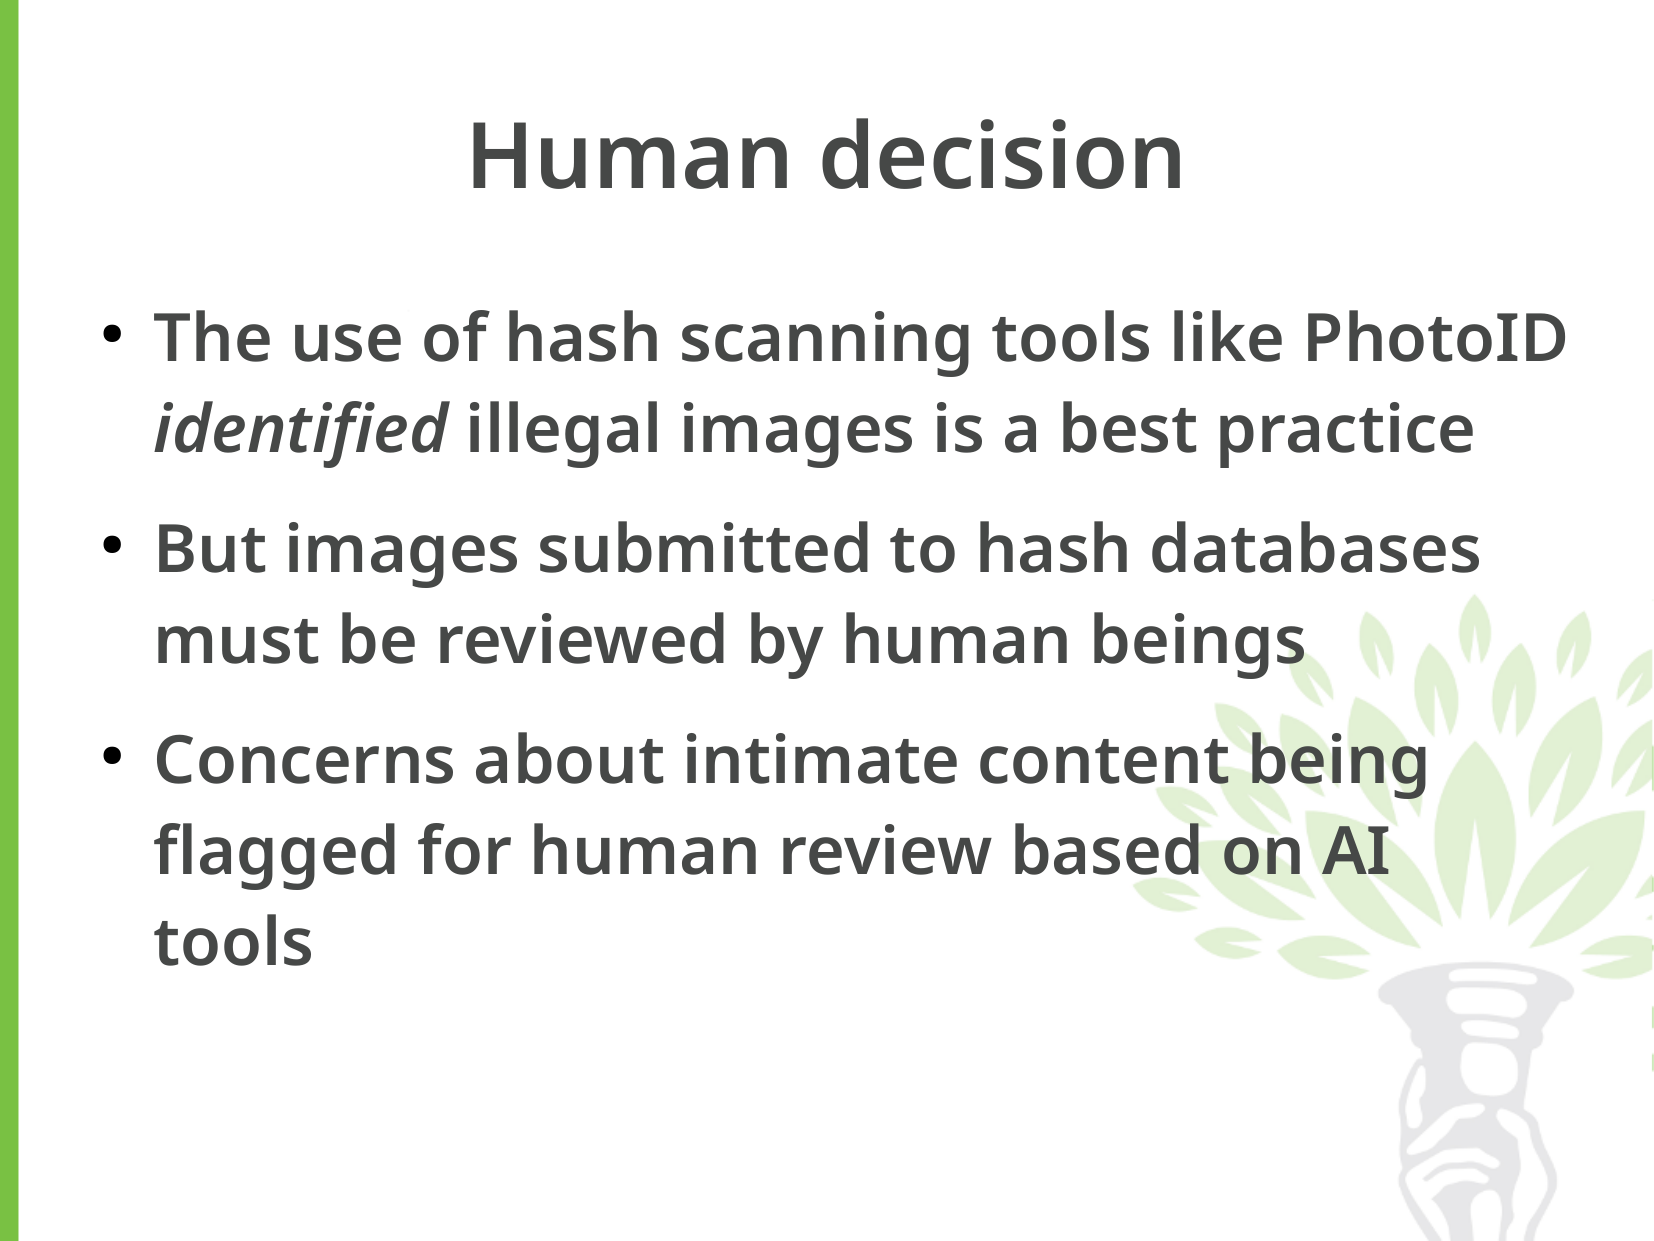

# Human decision
The use of hash scanning tools like PhotoID identified illegal images is a best practice
But images submitted to hash databases must be reviewed by human beings
Concerns about intimate content being flagged for human review based on AI tools